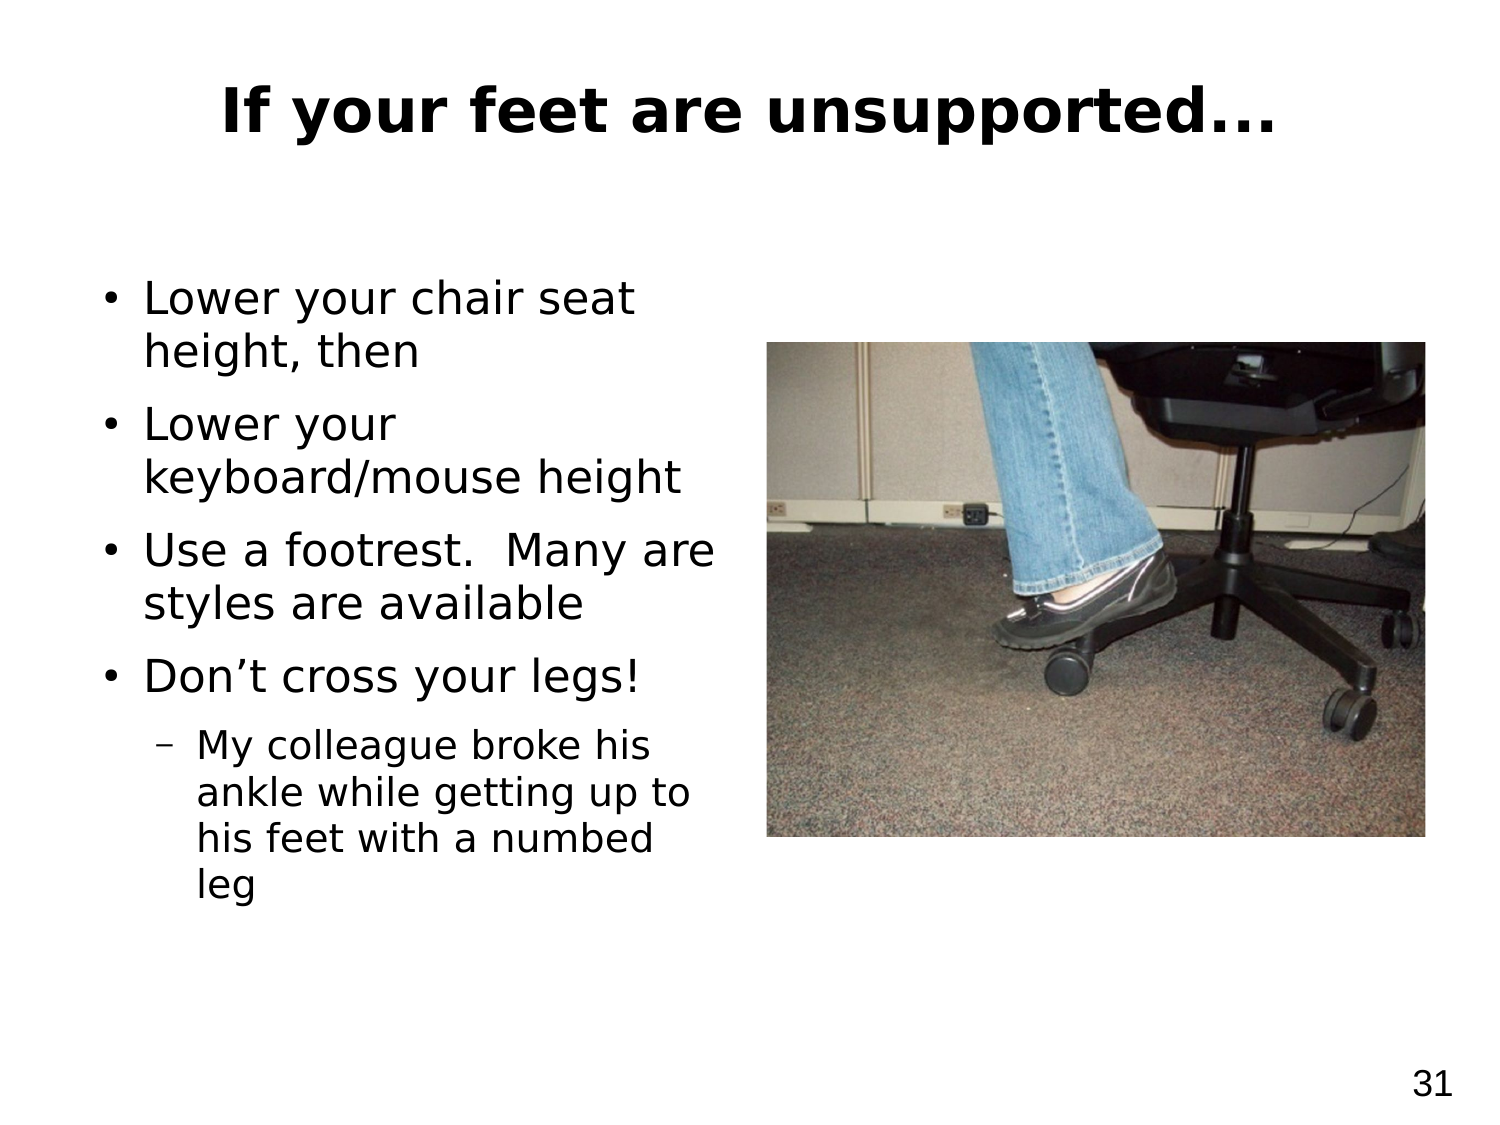

# If your feet are unsupported...
Lower your chair seat height, then
Lower your keyboard/mouse height
Use a footrest. Many are styles are available
Don’t cross your legs!
My colleague broke his ankle while getting up to his feet with a numbed leg